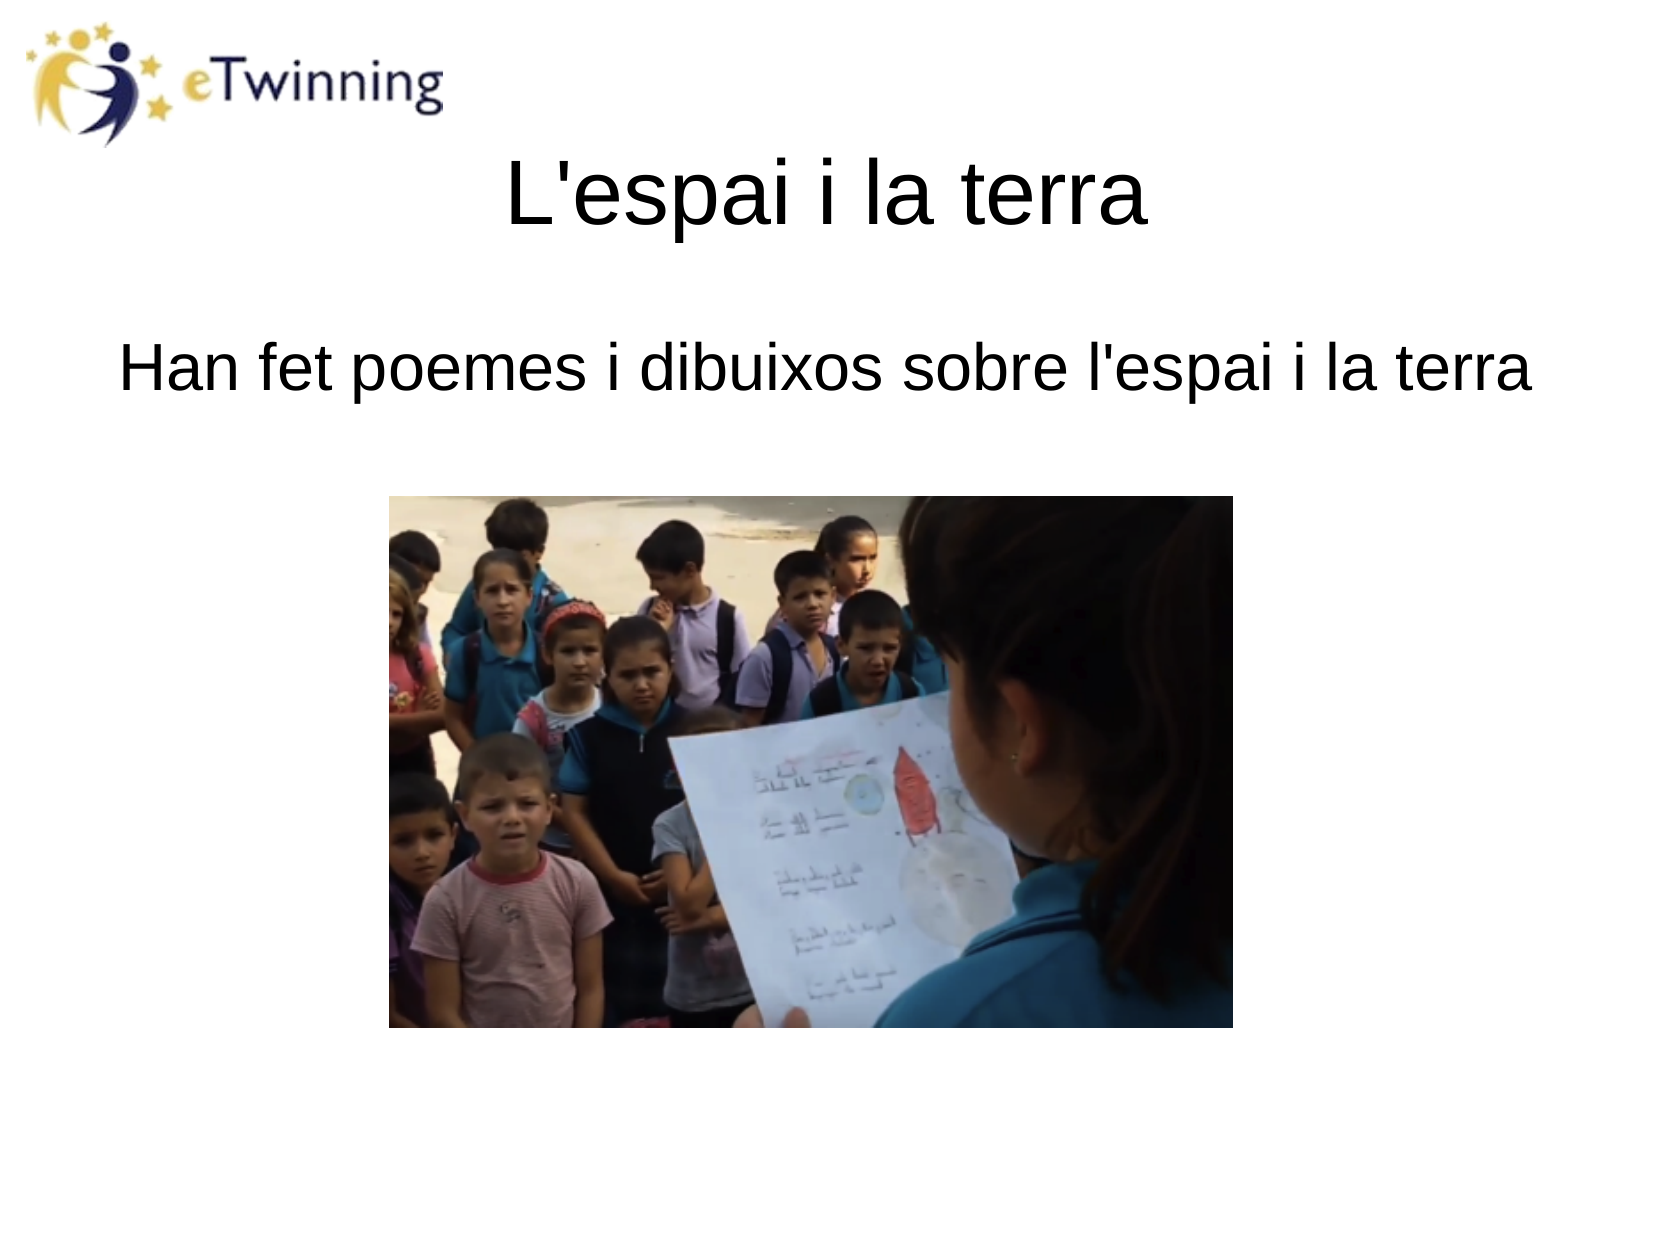

# L'espai i la terra
Han fet poemes i dibuixos sobre l'espai i la terra